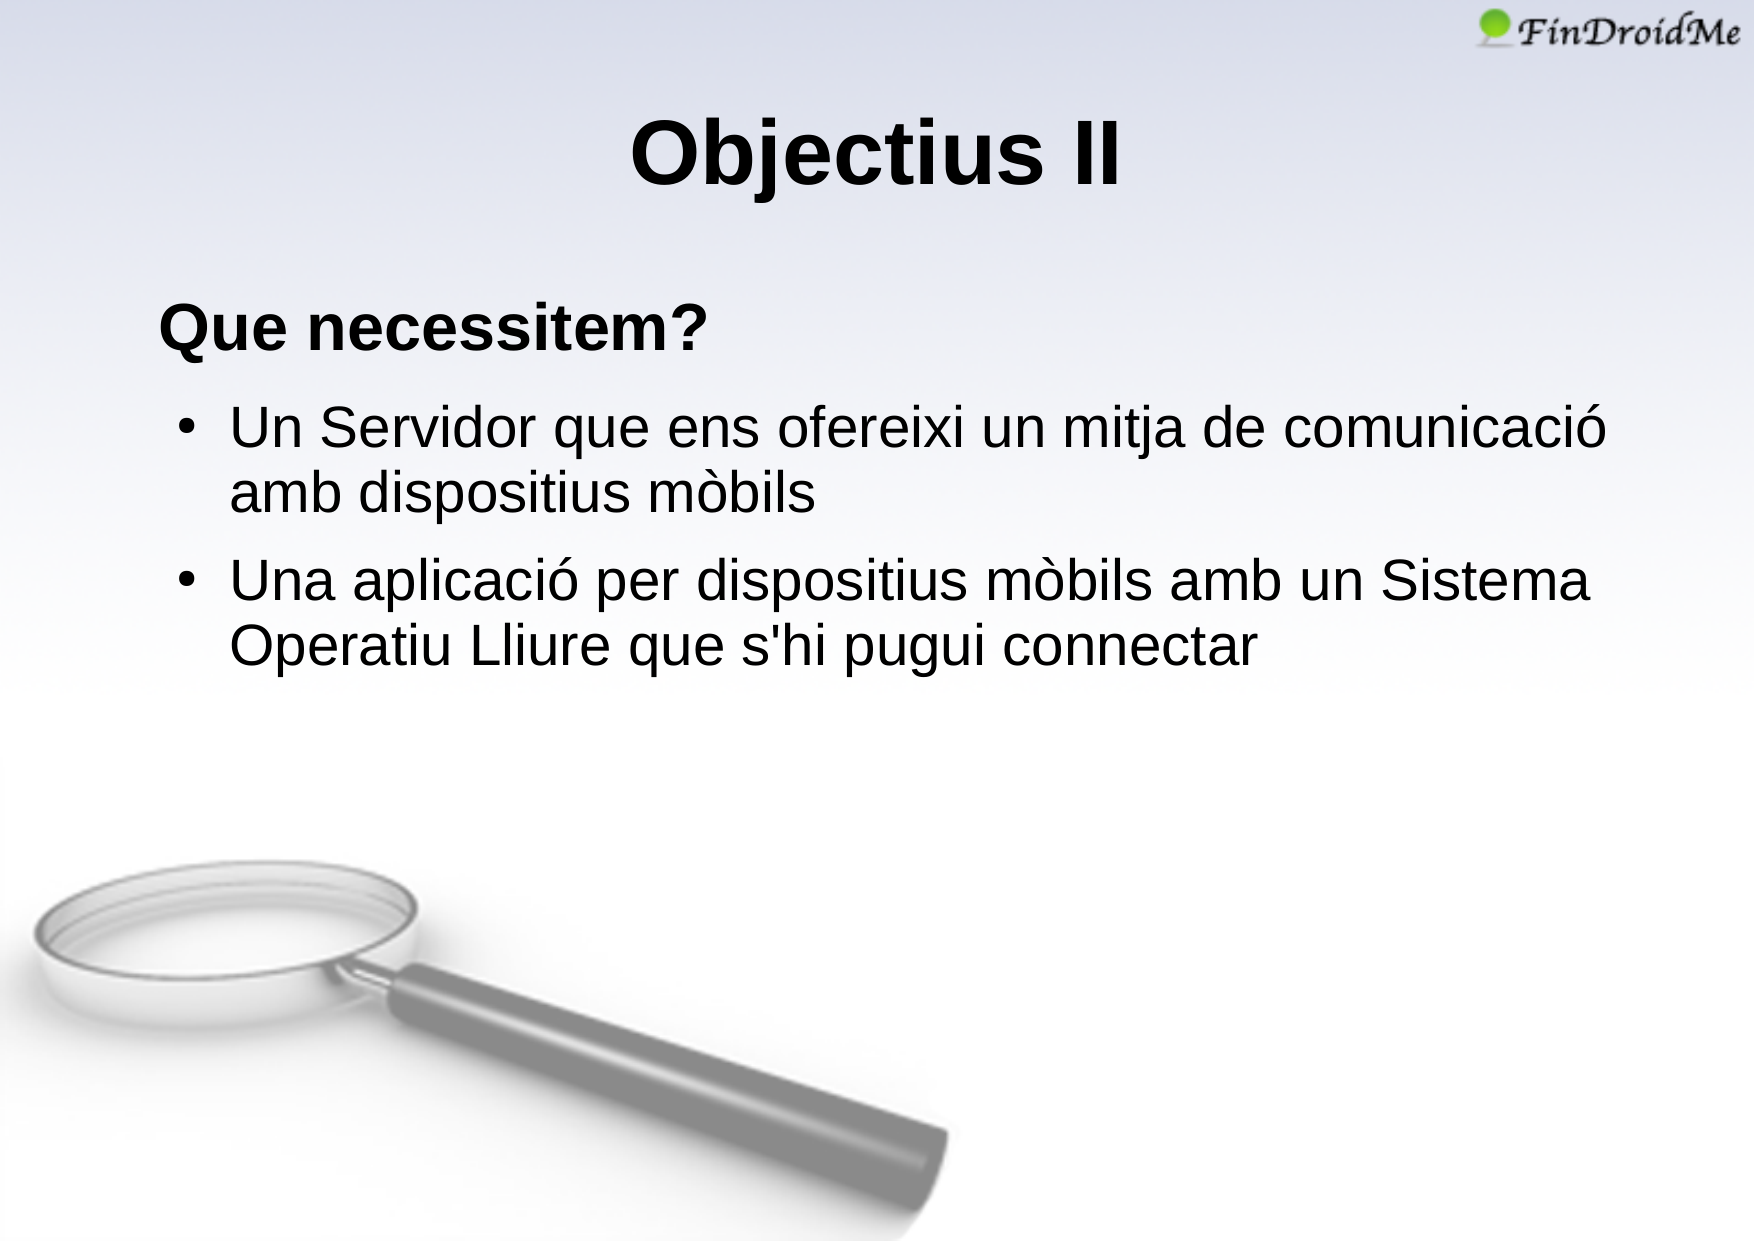

# Objectius II
Que necessitem?
Un Servidor que ens ofereixi un mitja de comunicació amb dispositius mòbils
Una aplicació per dispositius mòbils amb un Sistema Operatiu Lliure que s'hi pugui connectar